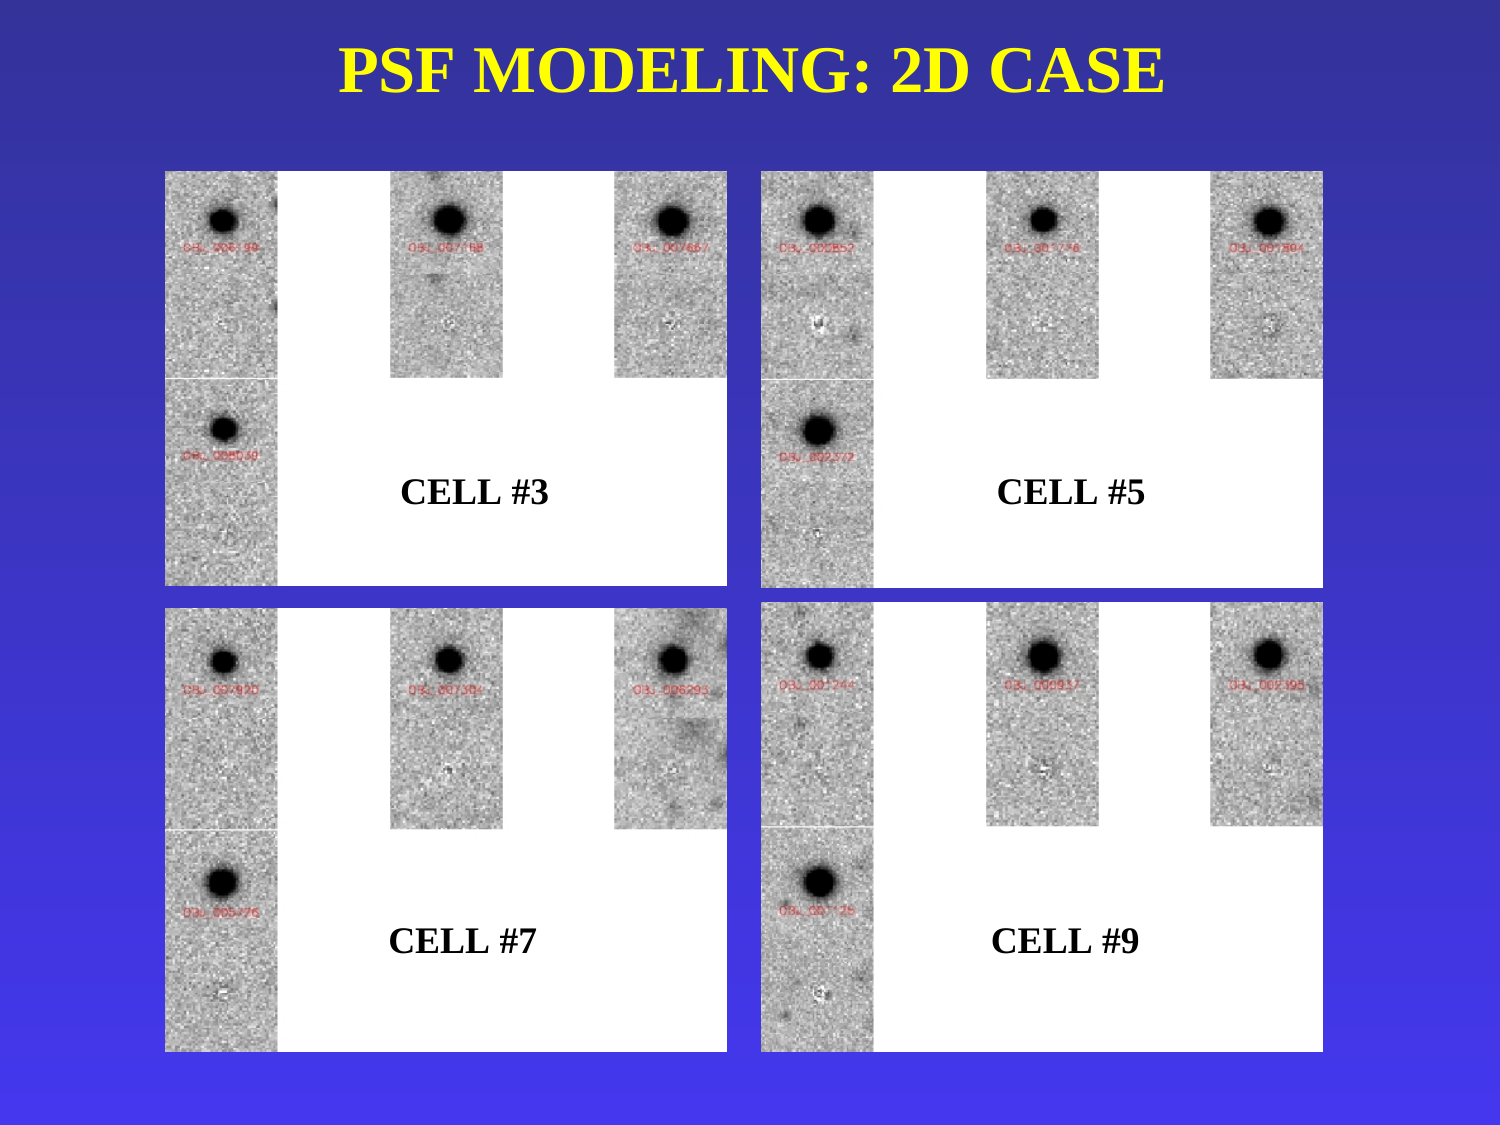

PSF MODELING: 2D CASE
CELL #3
CELL #5
CELL #7
CELL #9